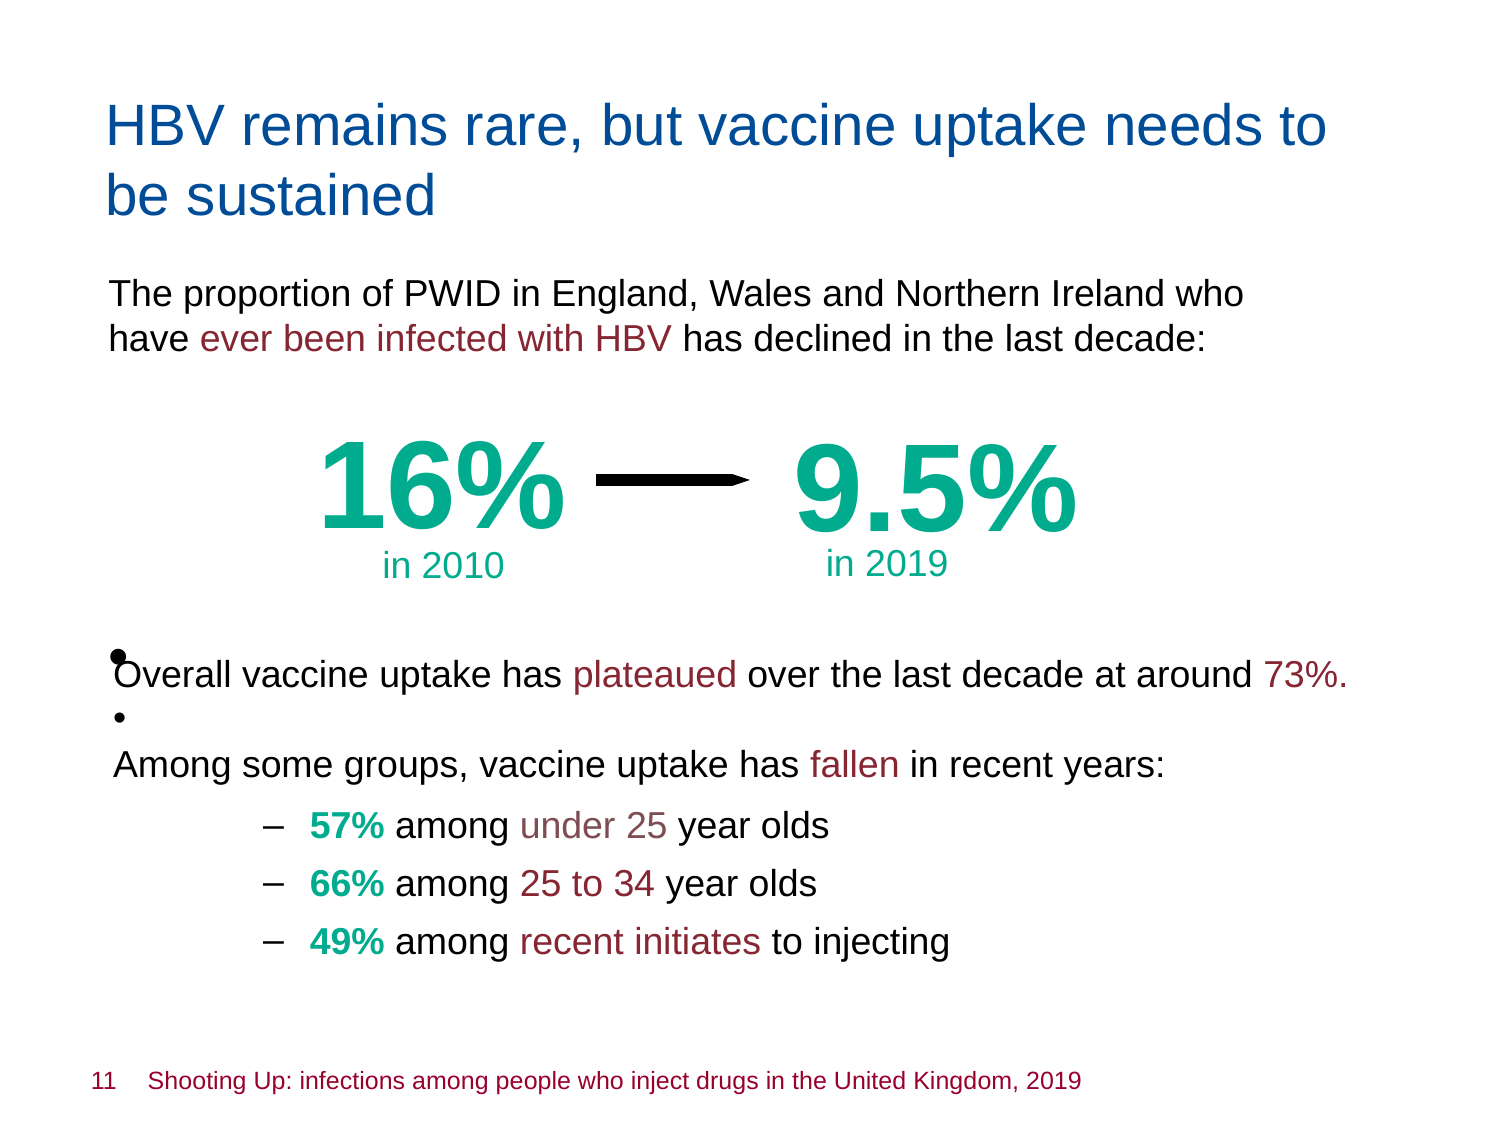

HBV remains rare, but vaccine uptake needs to be sustained
The proportion of PWID in England, Wales and Northern Ireland who have ever been infected with HBV has declined in the last decade:
16%
9.5%
in 2019
in 2010
Overall vaccine uptake has plateaued over the last decade at around 73%.
Among some groups, vaccine uptake has fallen in recent years:
57% among under 25 year olds
66% among 25 to 34 year olds
49% among recent initiates to injecting
Shooting Up: infections among people who inject drugs in the United Kingdom, 2019